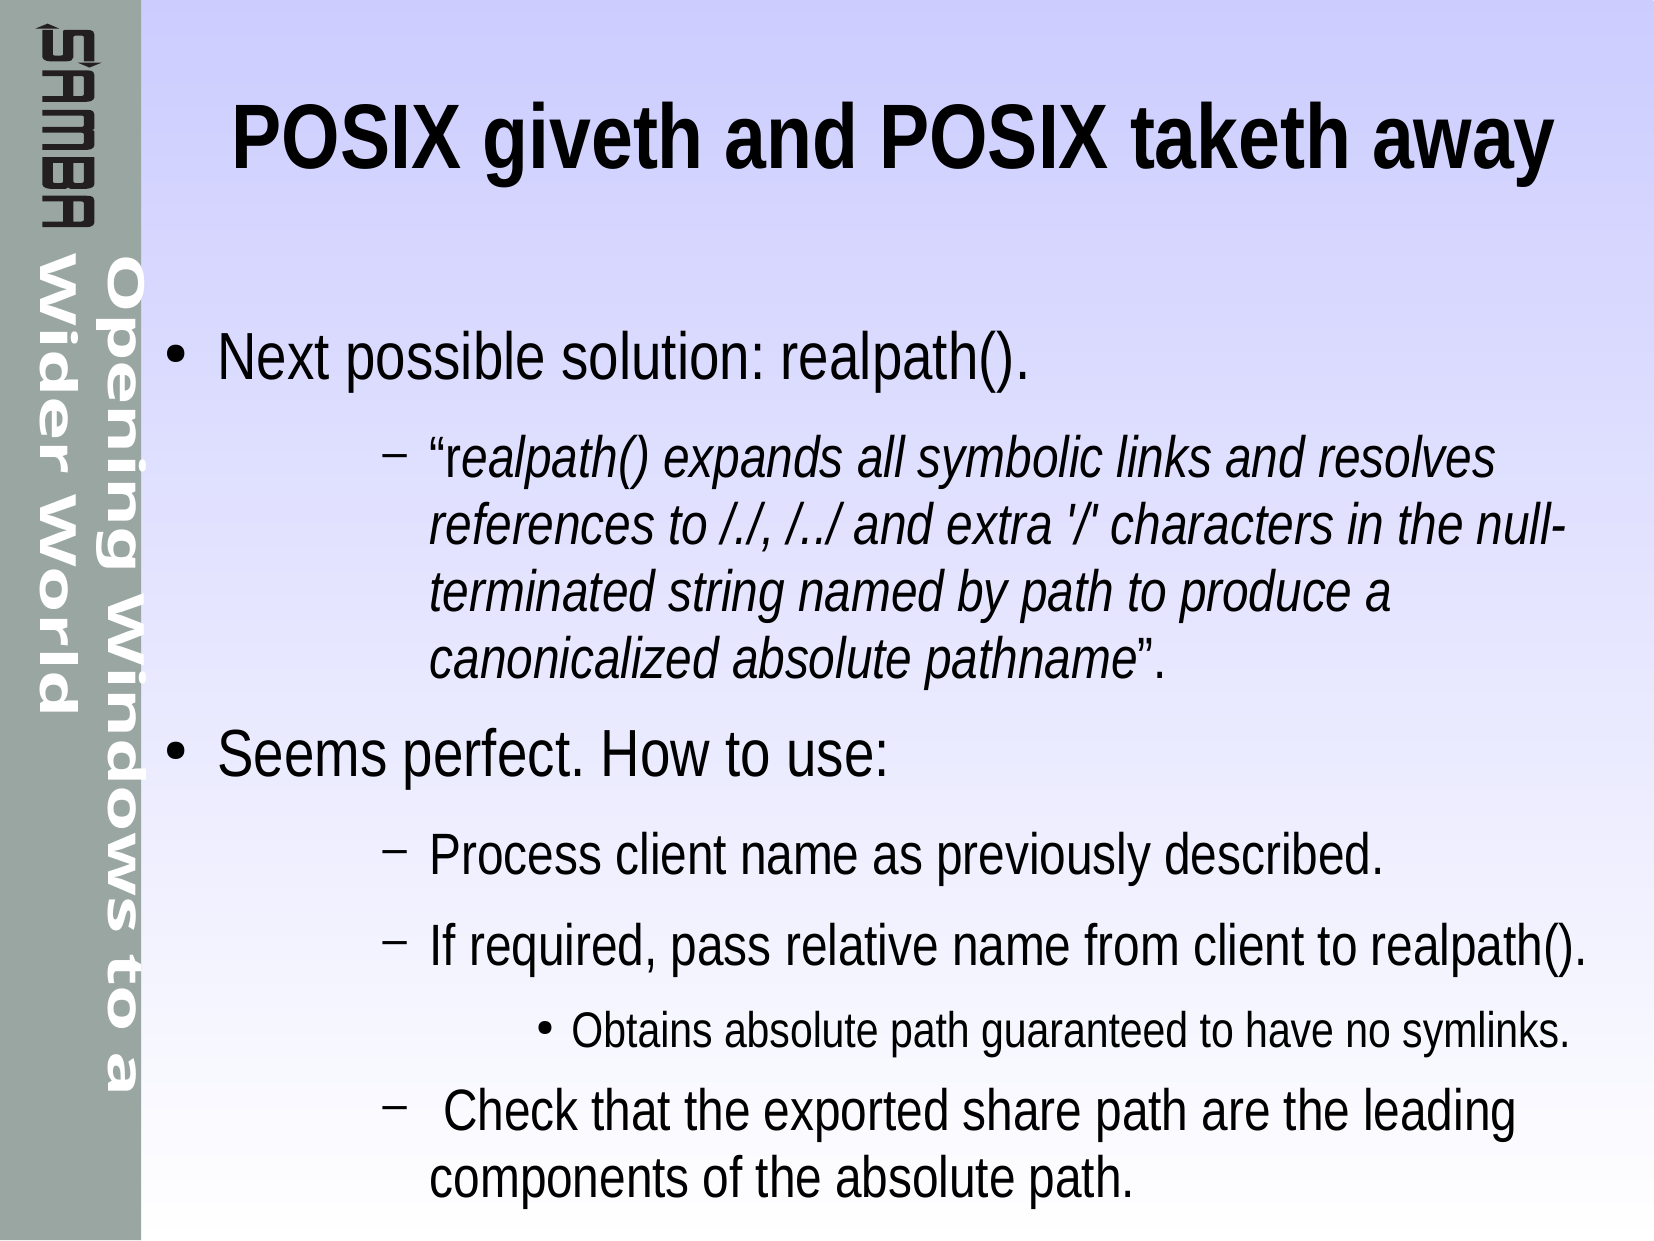

# POSIX giveth and POSIX taketh away
Next possible solution: realpath().
“realpath() expands all symbolic links and resolves references to /./, /../ and extra '/' characters in the null-terminated string named by path to produce a canonicalized absolute pathname”.
Seems perfect. How to use:
Process client name as previously described.
If required, pass relative name from client to realpath().
Obtains absolute path guaranteed to have no symlinks.
 Check that the exported share path are the leading components of the absolute path.